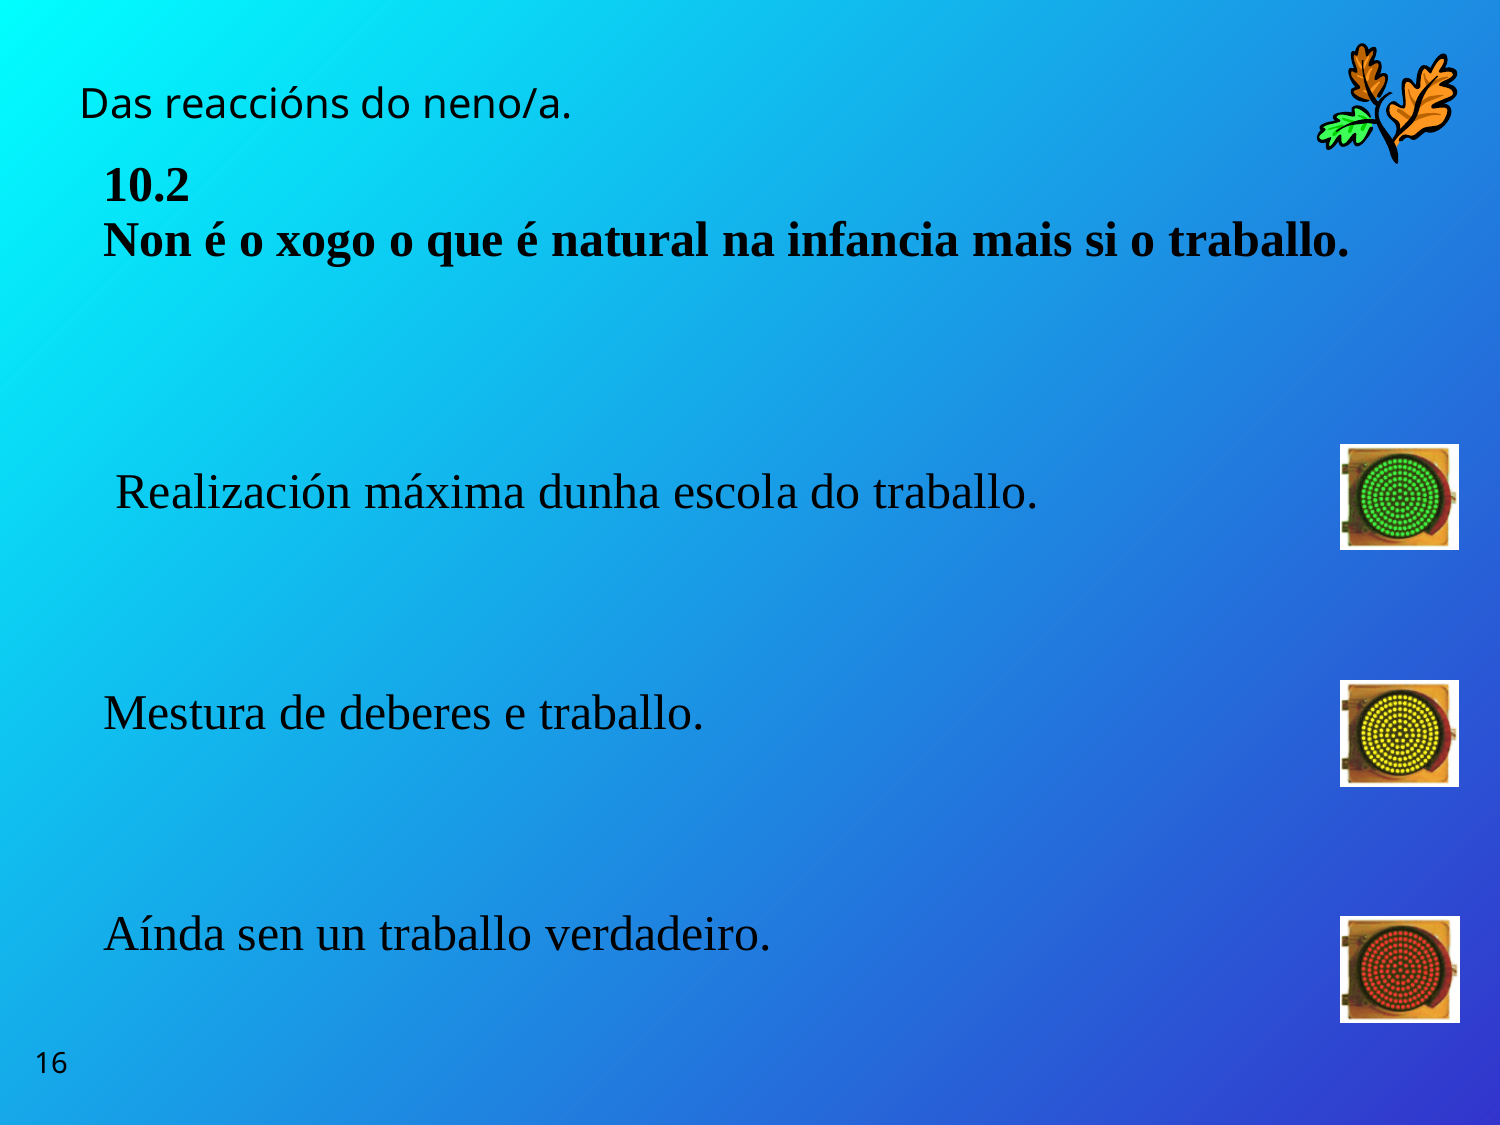

Das reaccións do neno/a.
10.2
Non é o xogo o que é natural na infancia mais si o traballo.
 Realización máxima dunha escola do traballo.
Mestura de deberes e traballo.
Aínda sen un traballo verdadeiro.
16